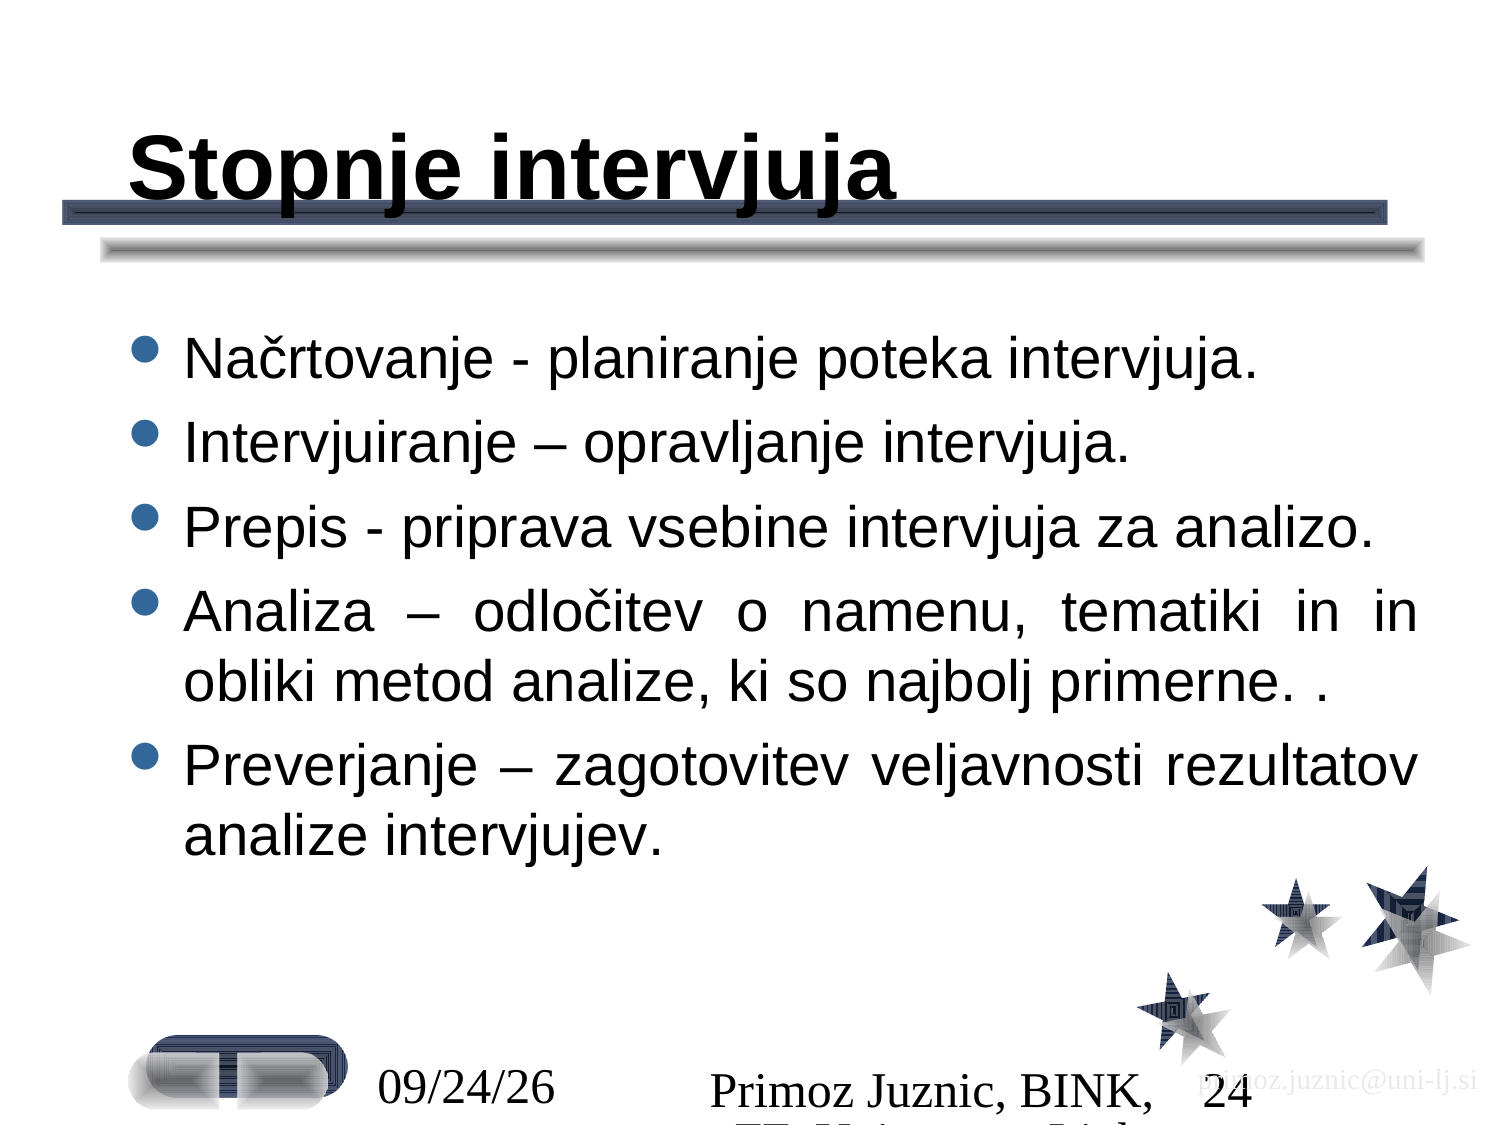

# Stopnje intervjuja
Načrtovanje - planiranje poteka intervjuja.
Intervjuiranje – opravljanje intervjuja.
Prepis - priprava vsebine intervjuja za analizo.
Analiza – odločitev o namenu, tematiki in in obliki metod analize, ki so najbolj primerne. .
Preverjanje – zagotovitev veljavnosti rezultatov analize intervjujev.
Primoz Juznic, BINK, FF, Univerza v Ljubljani
24